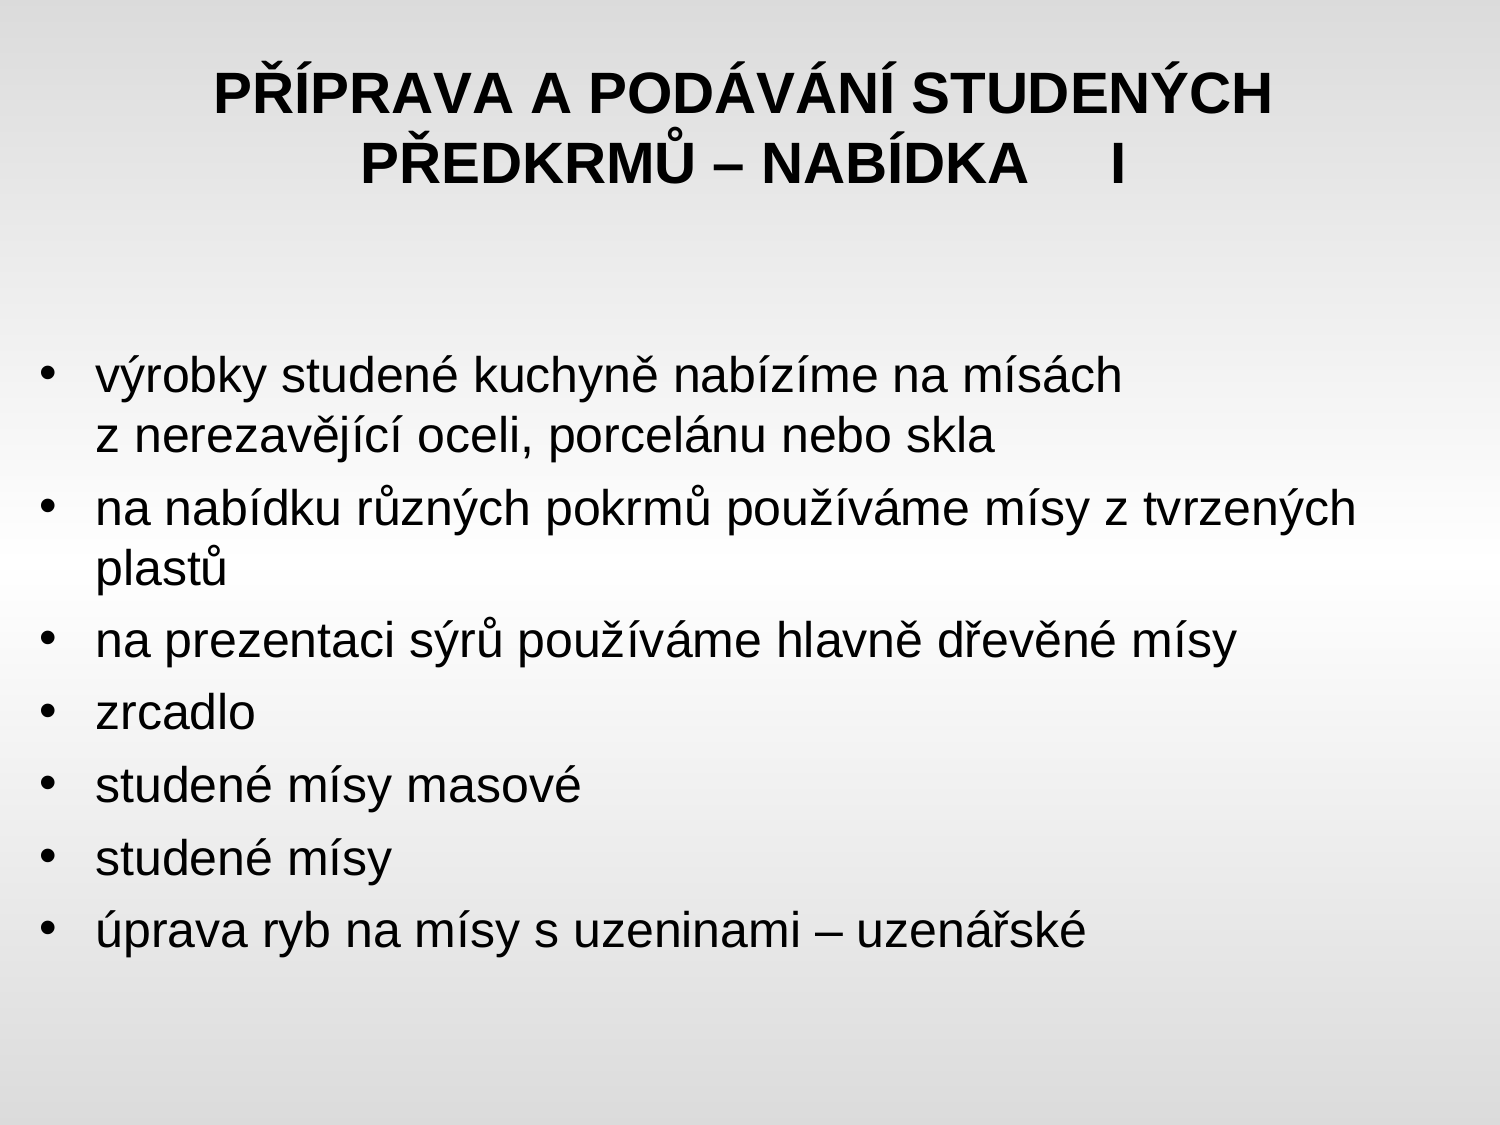

# PŘÍPRAVA A PODÁVÁNÍ STUDENÝCH PŘEDKRMŮ – NABÍDKA	I
výrobky studené kuchyně nabízíme na mísách z nerezavějící oceli, porcelánu nebo skla
na nabídku různých pokrmů používáme mísy z tvrzených plastů
na prezentaci sýrů používáme hlavně dřevěné mísy
zrcadlo
studené mísy masové
studené mísy
úprava ryb na mísy s uzeninami – uzenářské